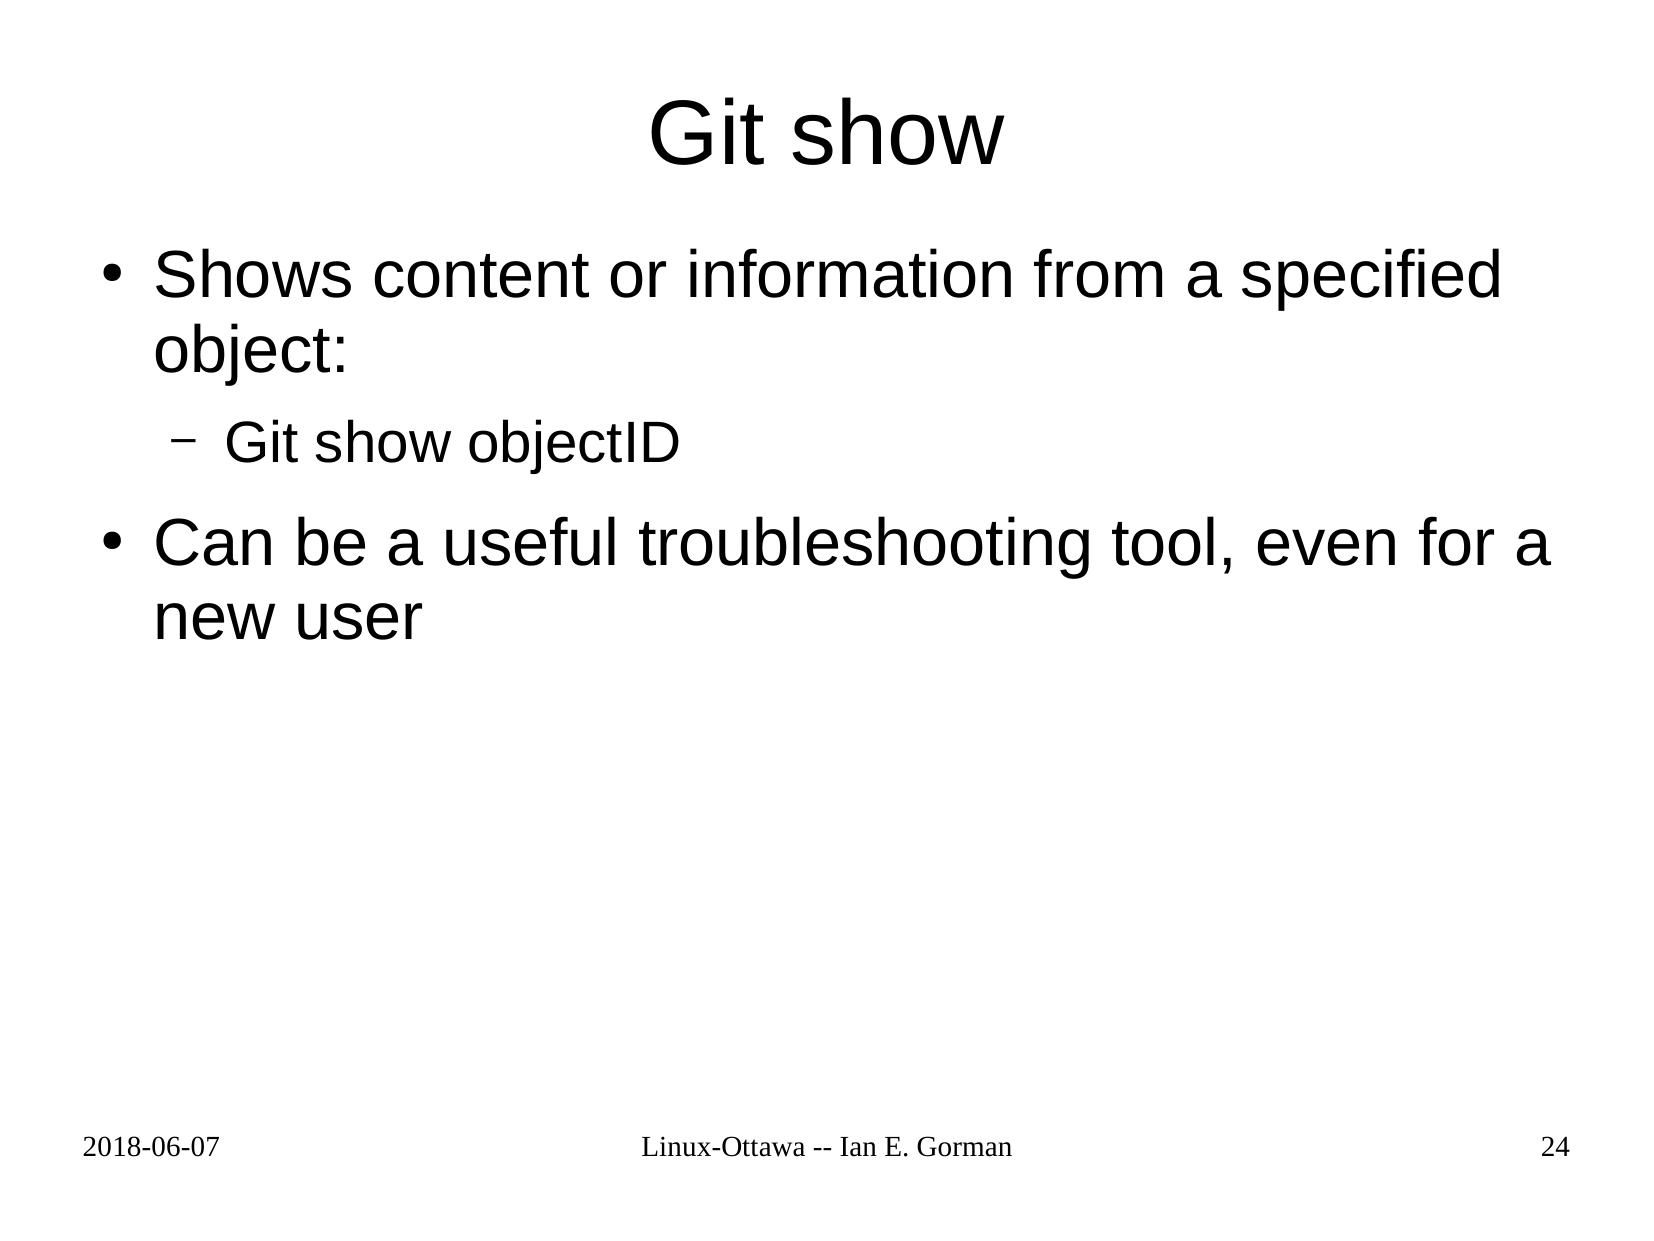

# Git show
Shows content or information from a specified object:
Git show objectID
Can be a useful troubleshooting tool, even for a new user
2018-06-07
Linux-Ottawa -- Ian E. Gorman
24